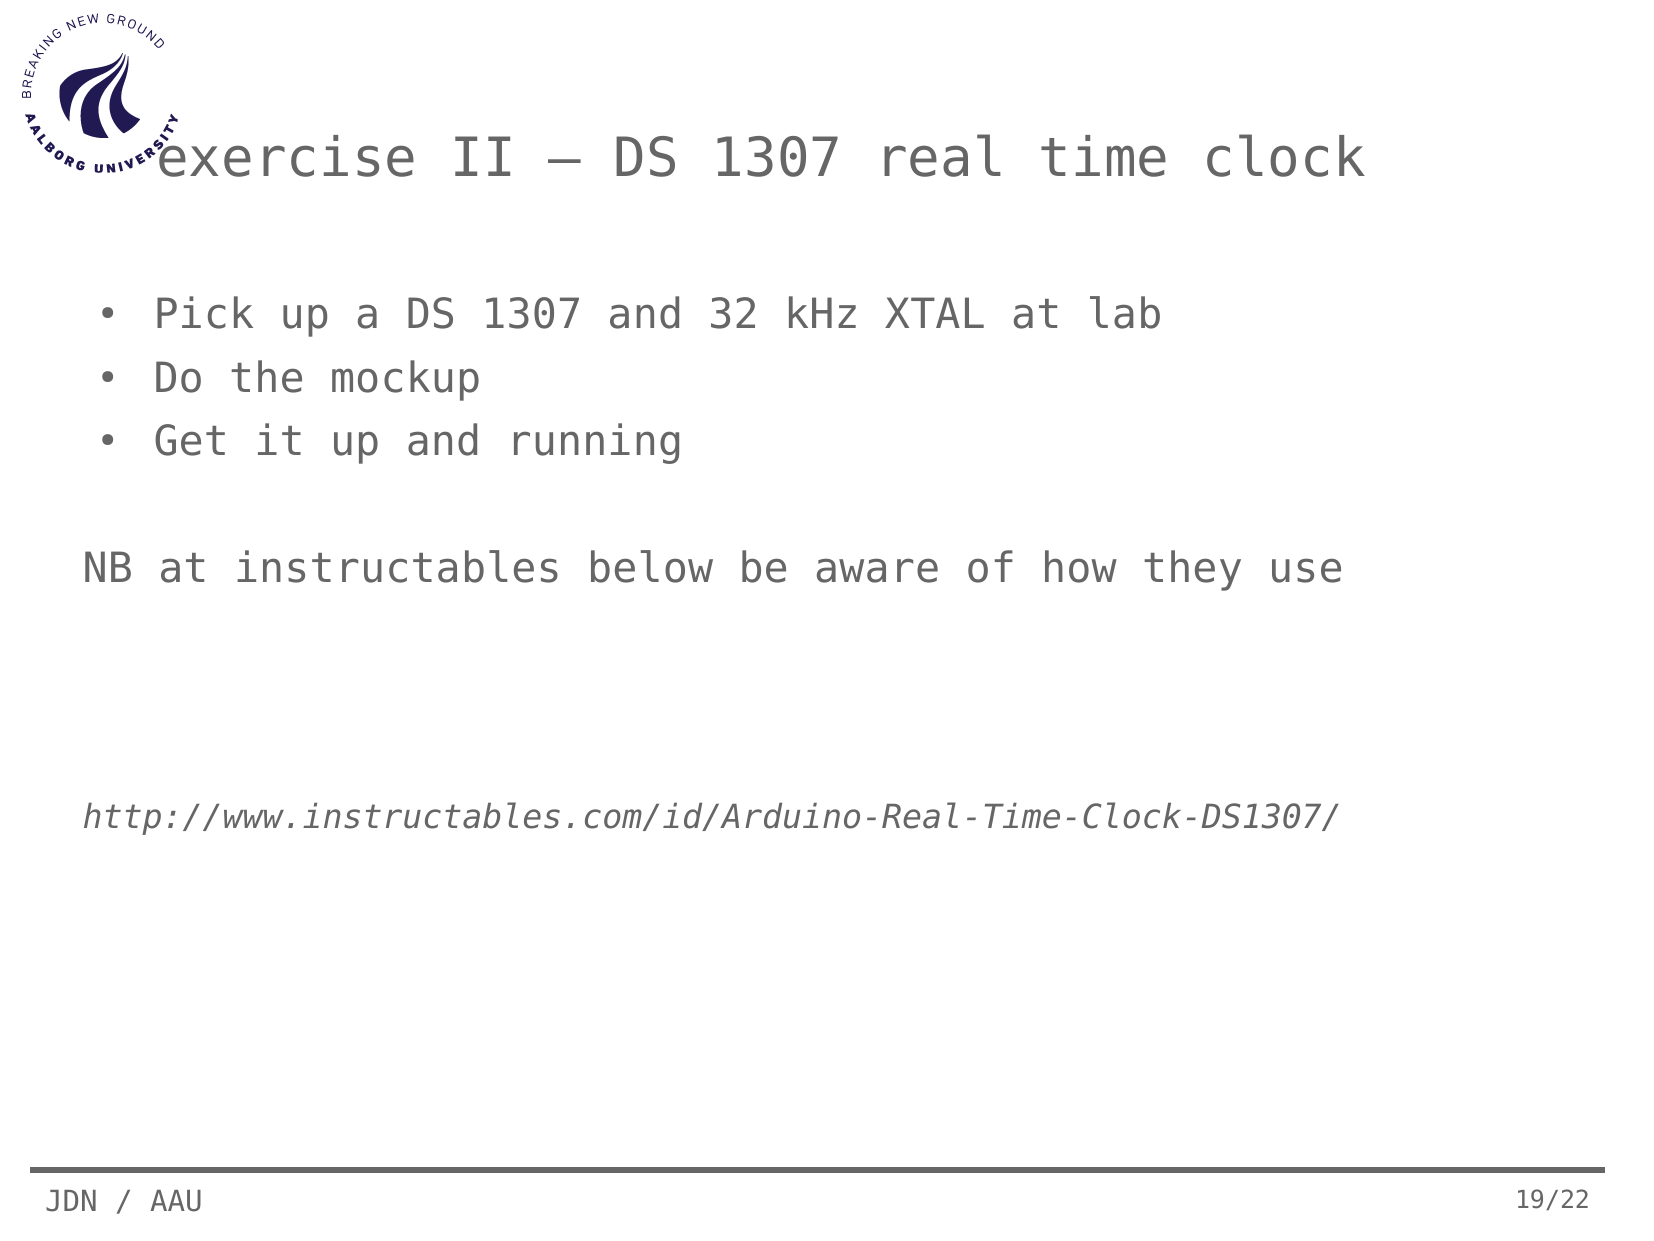

# exercise II – DS 1307 real time clock
Pick up a DS 1307 and 32 kHz XTAL at lab
Do the mockup
Get it up and running
NB at instructables below be aware of how they use
http://www.instructables.com/id/Arduino-Real-Time-Clock-DS1307/